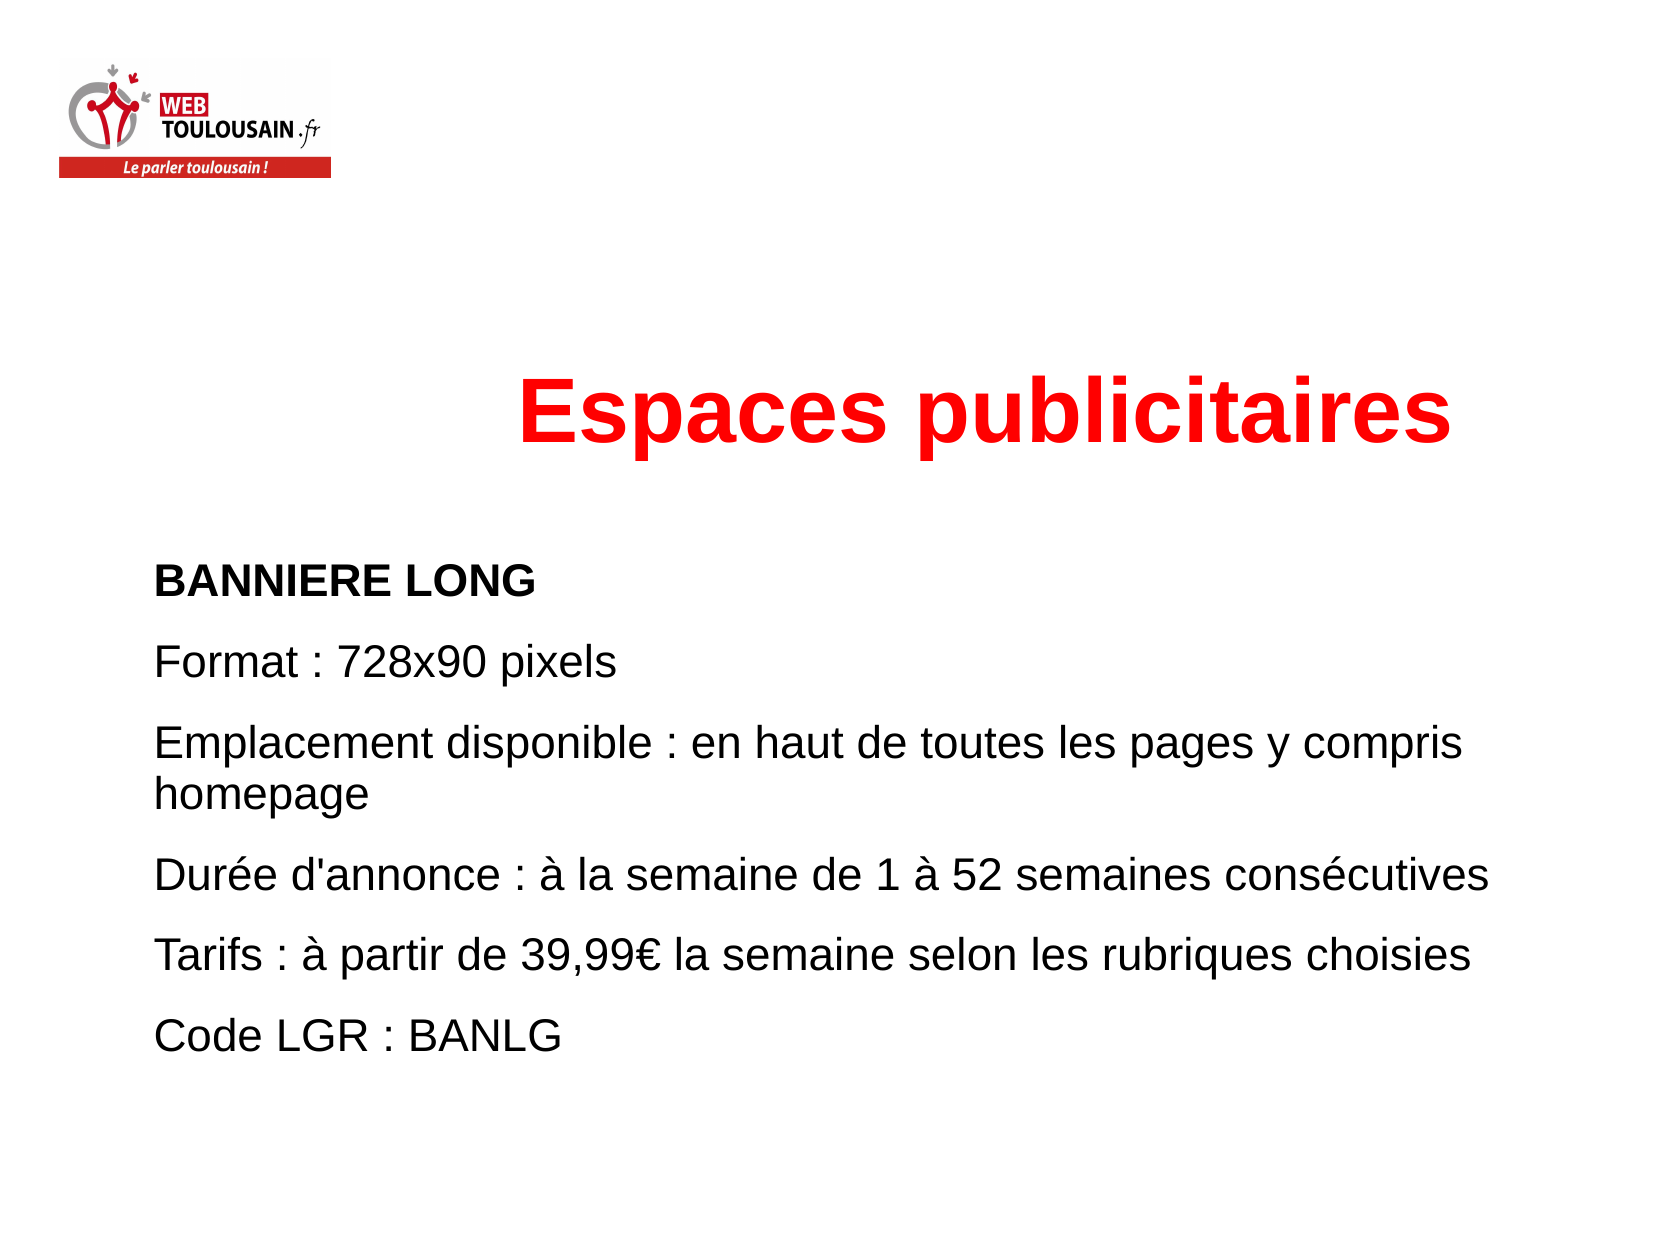

# Espaces publicitaires
BANNIERE LONG
Format : 728x90 pixels
Emplacement disponible : en haut de toutes les pages y compris homepage
Durée d'annonce : à la semaine de 1 à 52 semaines consécutives
Tarifs : à partir de 39,99€ la semaine selon les rubriques choisies
Code LGR : BANLG